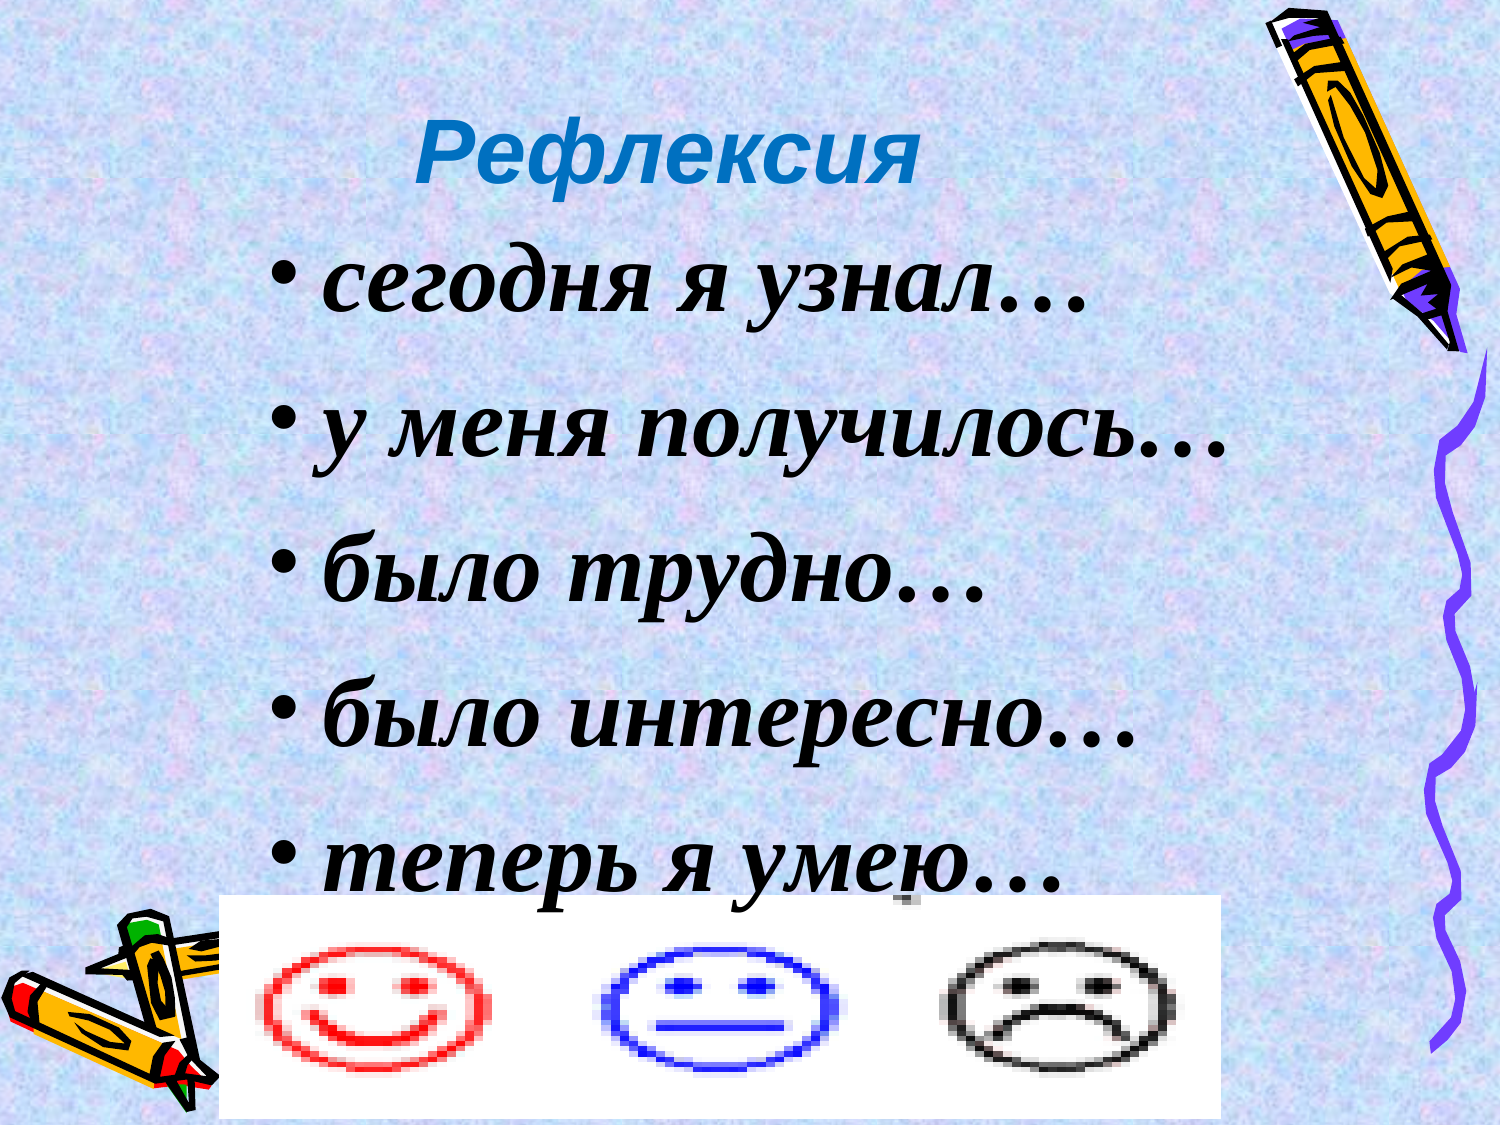

Рефлексия
сегодня я узнал…
у меня получилось…
было трудно…
было интересно…
теперь я умею…